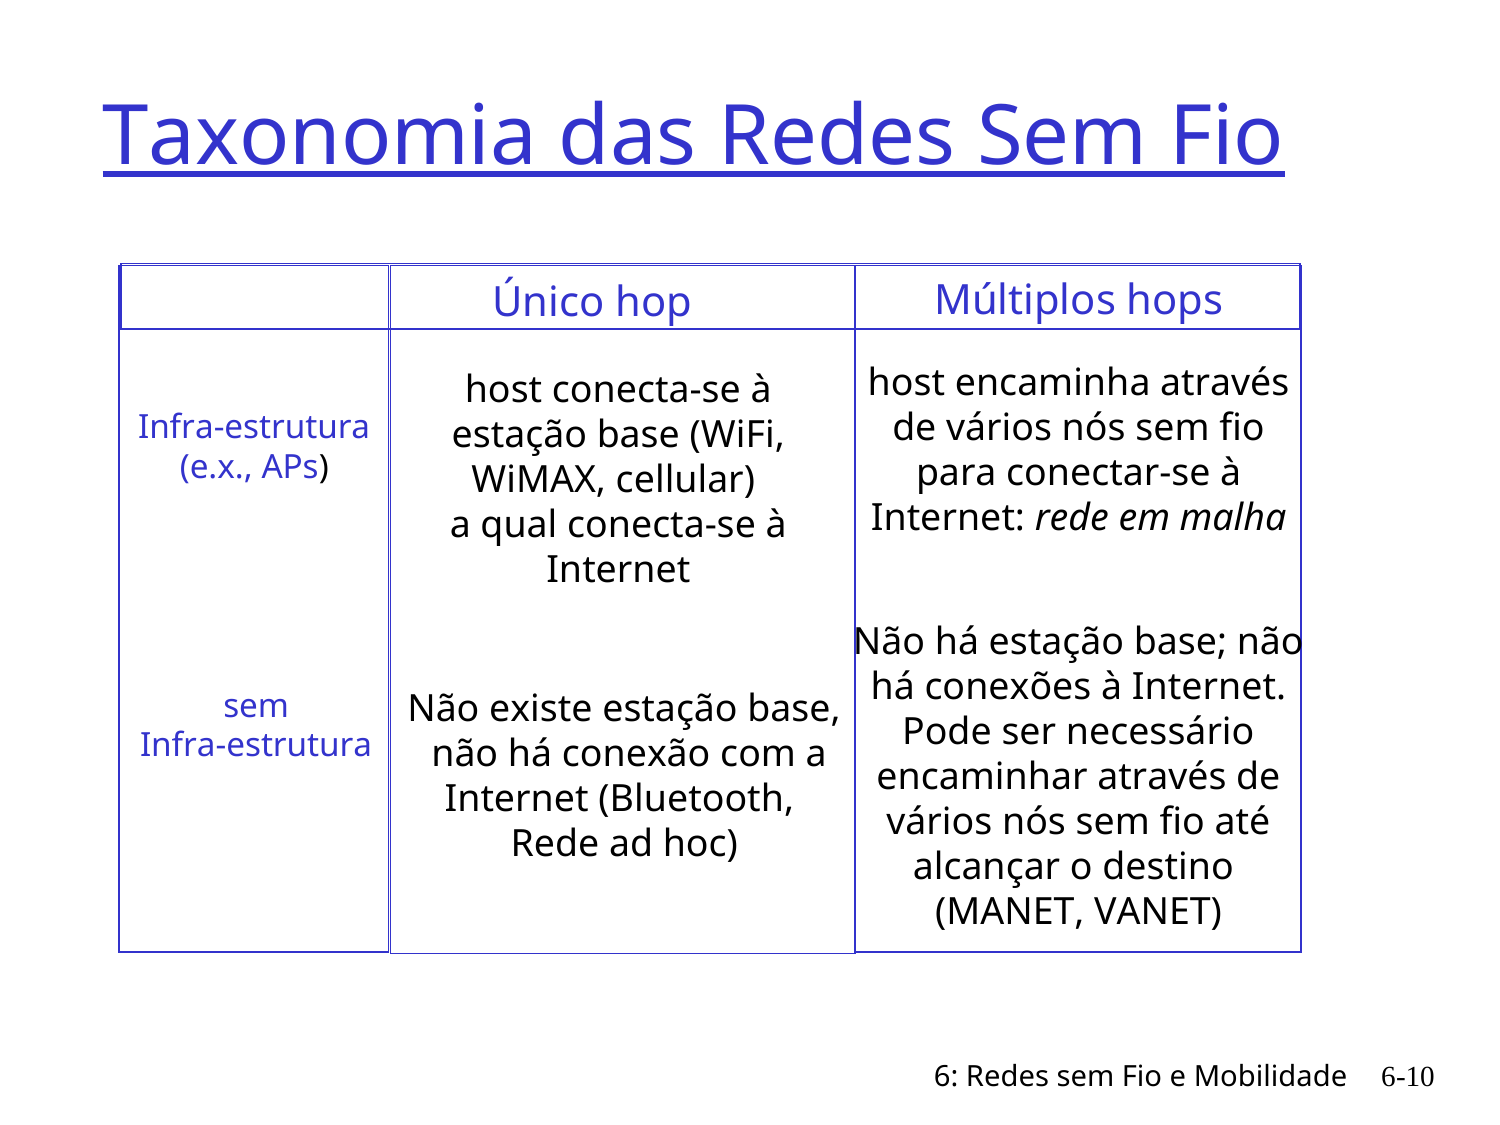

Taxonomia das Redes Sem Fio
Múltiplos hops
Único hop
host encaminha através
de vários nós sem fio
para conectar-se à
Internet: rede em malha
host conecta-se à
estação base (WiFi,
WiMAX, cellular)
a qual conecta-se à
Internet
Infra-estrutura
(e.x., APs)
Não há estação base; não
há conexões à Internet.
Pode ser necessário
encaminhar através de
vários nós sem fio até
alcançar o destino
(MANET, VANET)
sem
Infra-estrutura
Não existe estação base,
 não há conexão com a
Internet (Bluetooth,
Rede ad hoc)
6: Redes sem Fio e Mobilidade